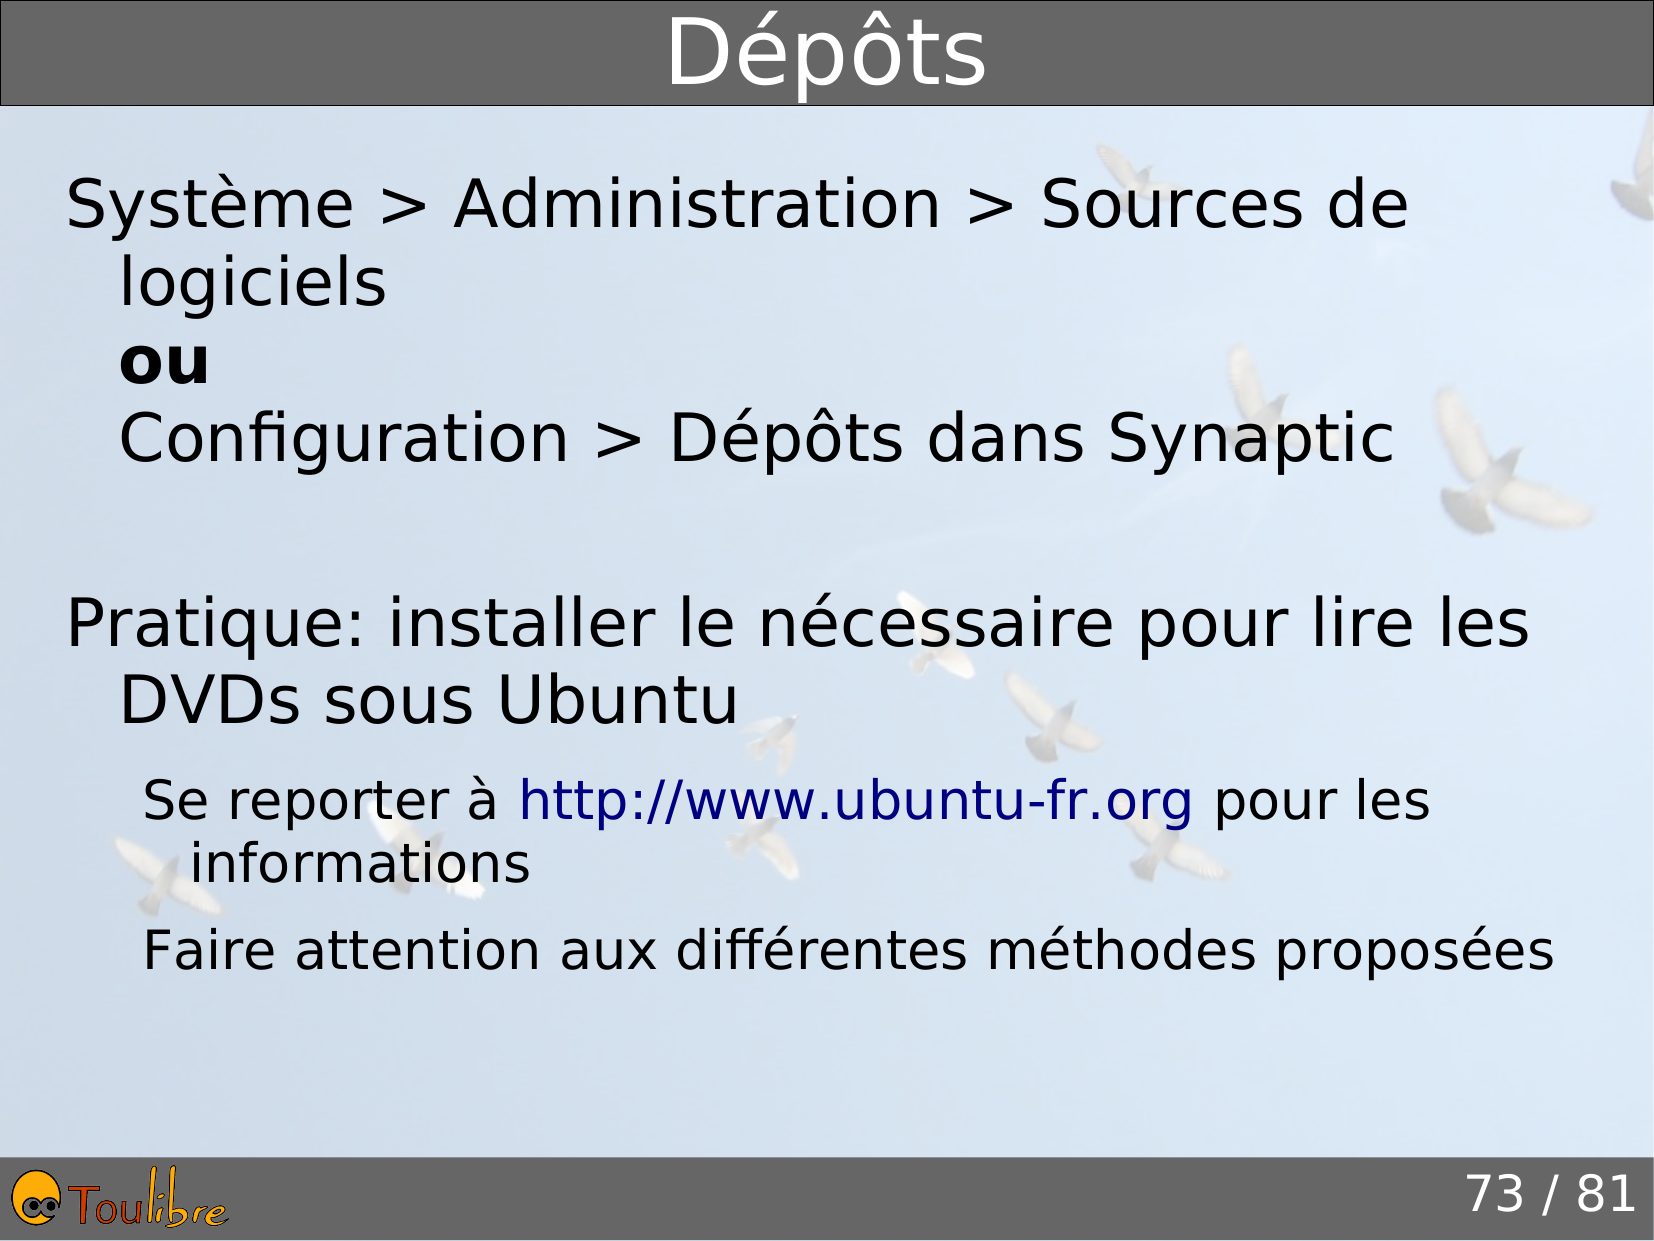

# Dépôts
Système > Administration > Sources de logiciels
ou
Configuration > Dépôts dans Synaptic
Pratique: installer le nécessaire pour lire les DVDs sous Ubuntu
Se reporter à http://www.ubuntu-fr.org pour les informations
Faire attention aux différentes méthodes proposées